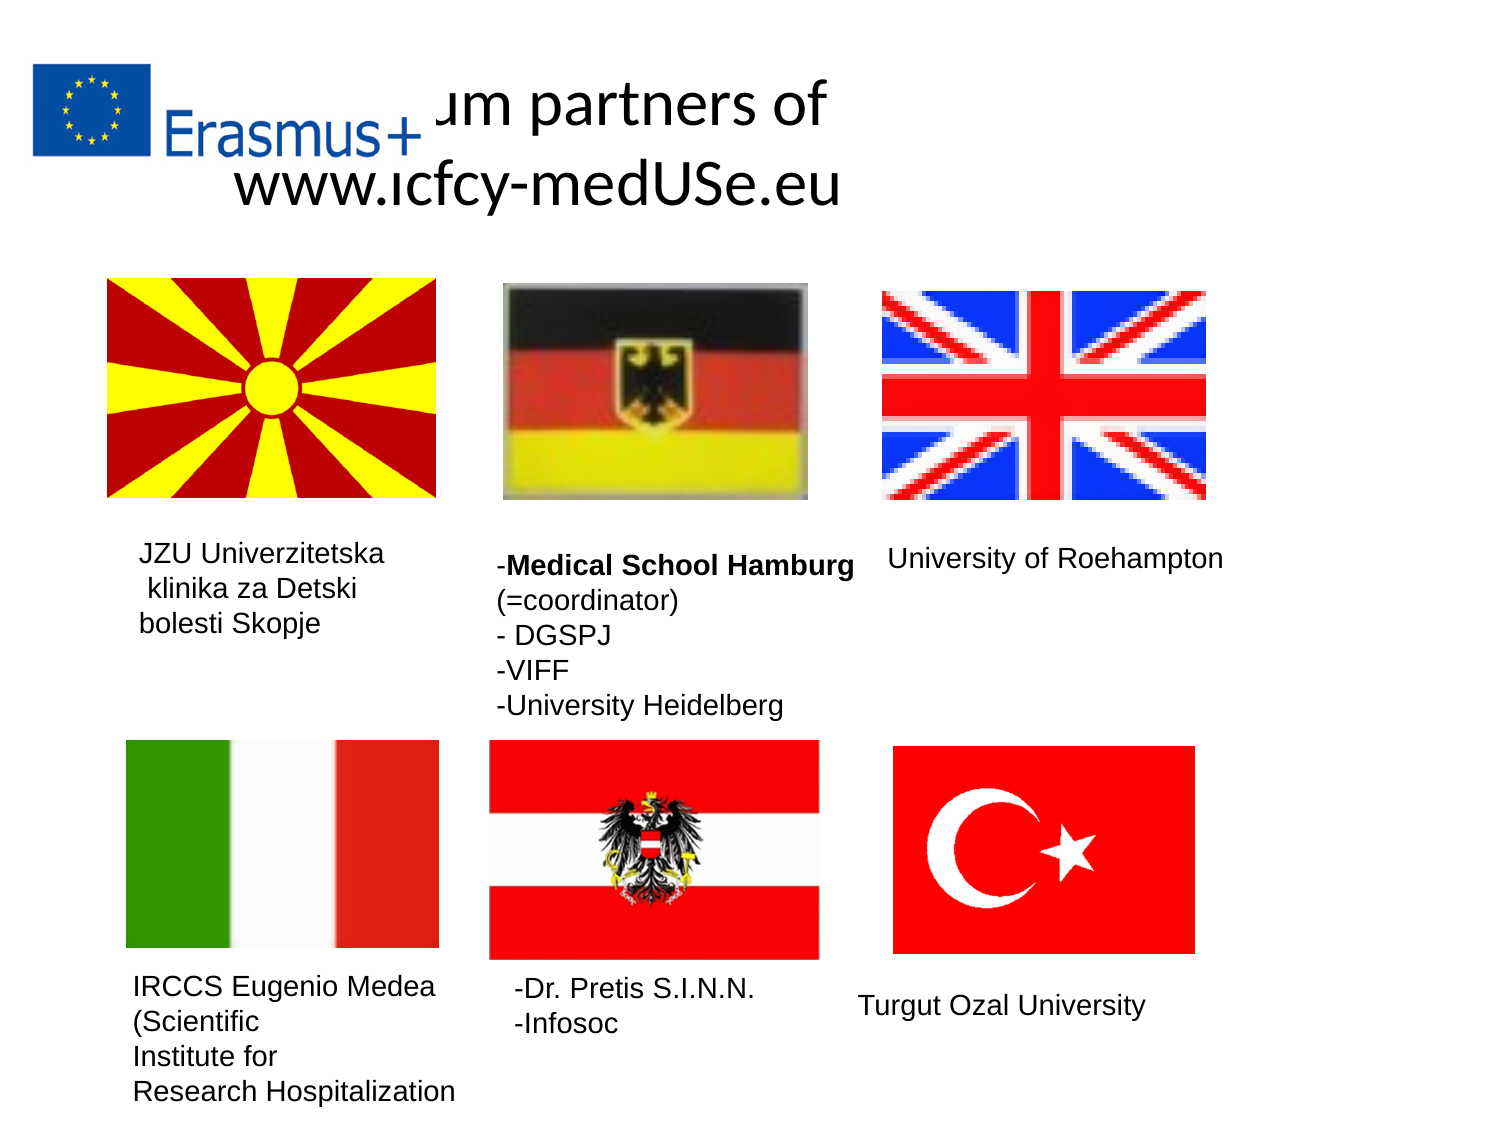

# The consortium partners of www.icfcy-medUSe.eu
JZU Univerzitetska
 klinika za Detski
bolesti Skopje
University of Roehampton
-Medical School Hamburg
(=coordinator)
- DGSPJ
-VIFF
-University Heidelberg
IRCCS Eugenio Medea
(Scientific
Institute for
Research Hospitalization
-Dr. Pretis S.I.N.N.
-Infosoc
Turgut Ozal University